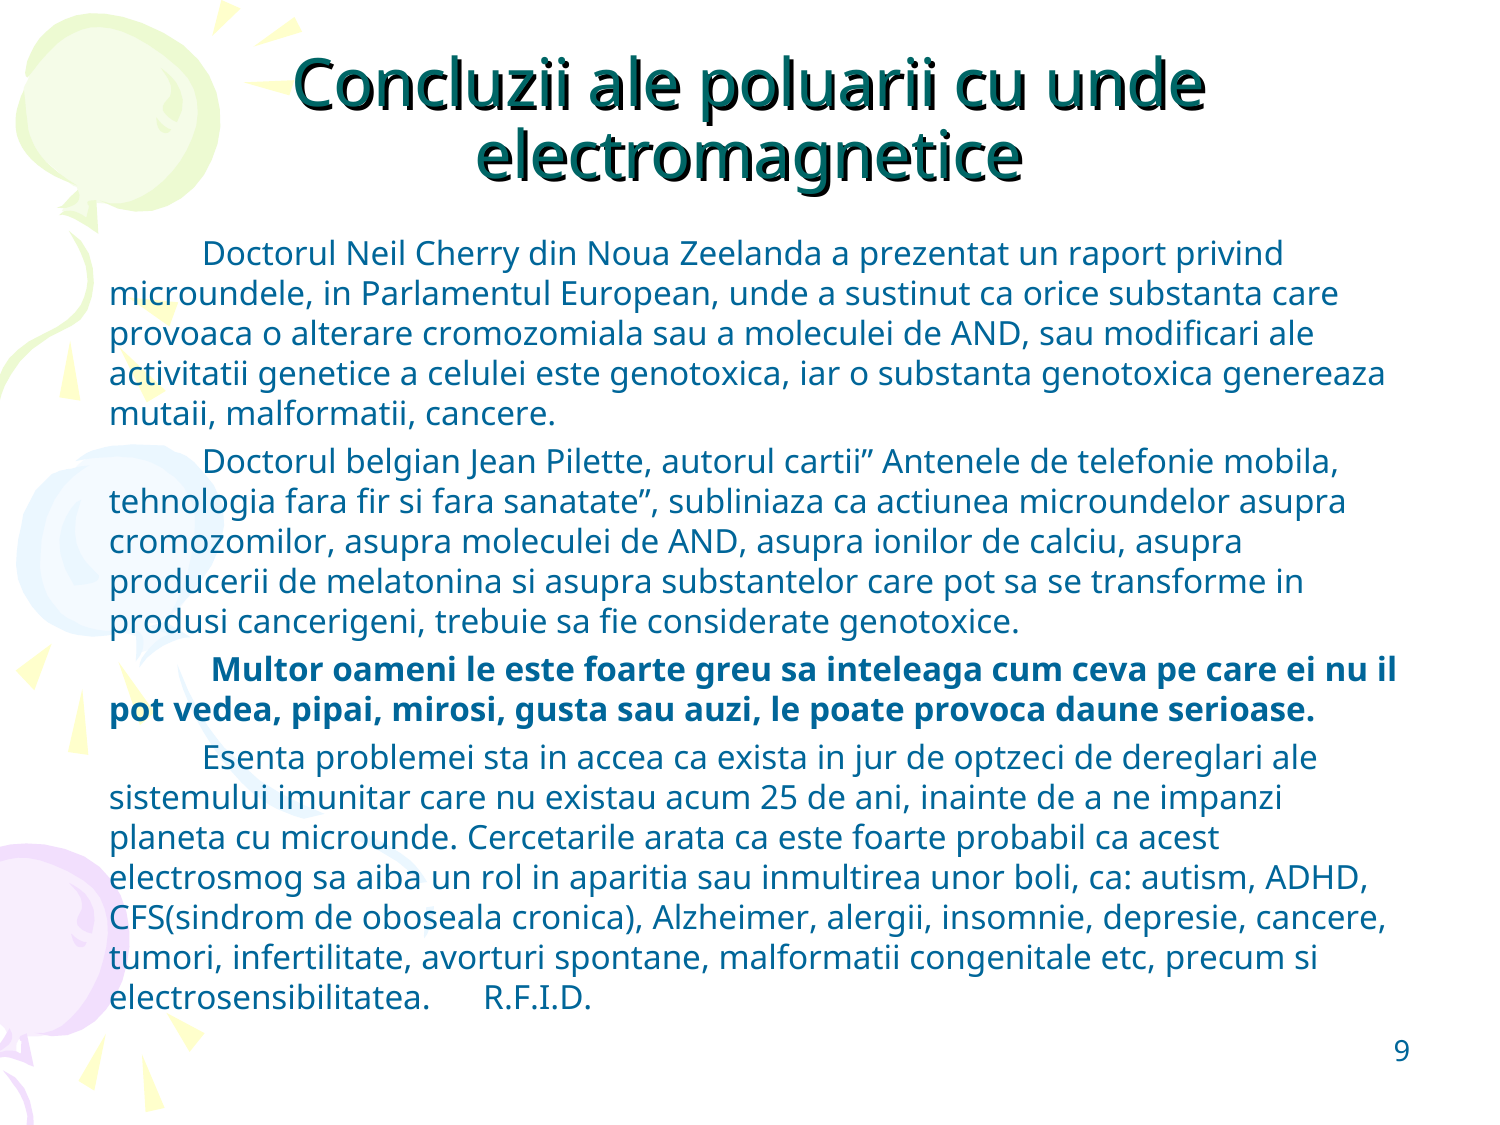

Concluzii ale poluarii cu unde electromagnetice
		Doctorul Neil Cherry din Noua Zeelanda a prezentat un raport privind microundele, in Parlamentul European, unde a sustinut ca orice substanta care provoaca o alterare cromozomiala sau a moleculei de AND, sau modificari ale activitatii genetice a celulei este genotoxica, iar o substanta genotoxica genereaza mutaii, malformatii, cancere.
		Doctorul belgian Jean Pilette, autorul cartii” Antenele de telefonie mobila, tehnologia fara fir si fara sanatate”, subliniaza ca actiunea microundelor asupra cromozomilor, asupra moleculei de AND, asupra ionilor de calciu, asupra producerii de melatonina si asupra substantelor care pot sa se transforme in produsi cancerigeni, trebuie sa fie considerate genotoxice.
		 Multor oameni le este foarte greu sa inteleaga cum ceva pe care ei nu il pot vedea, pipai, mirosi, gusta sau auzi, le poate provoca daune serioase.
		Esenta problemei sta in accea ca exista in jur de optzeci de dereglari ale sistemului imunitar care nu existau acum 25 de ani, inainte de a ne impanzi planeta cu microunde. Cercetarile arata ca este foarte probabil ca acest electrosmog sa aiba un rol in aparitia sau inmultirea unor boli, ca: autism, ADHD, CFS(sindrom de oboseala cronica), Alzheimer, alergii, insomnie, depresie, cancere, tumori, infertilitate, avorturi spontane, malformatii congenitale etc, precum si electrosensibilitatea. R.F.I.D.